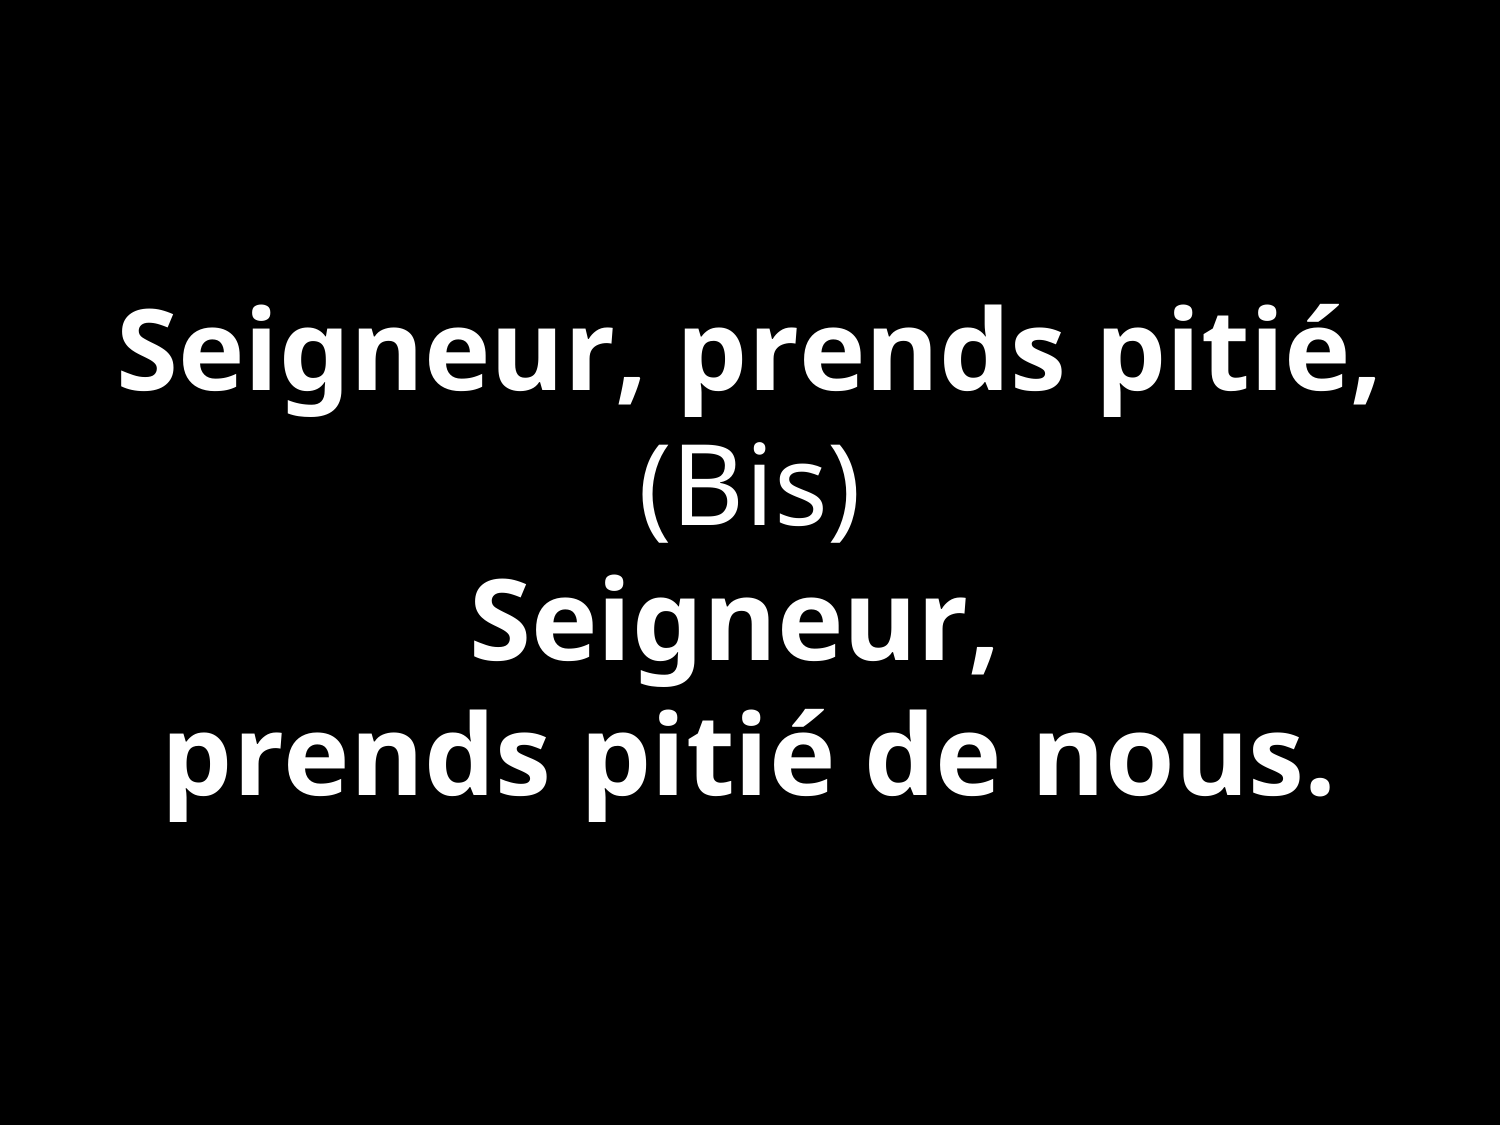

Seigneur, prends pitié,
(Bis)
Seigneur,
prends pitié de nous.